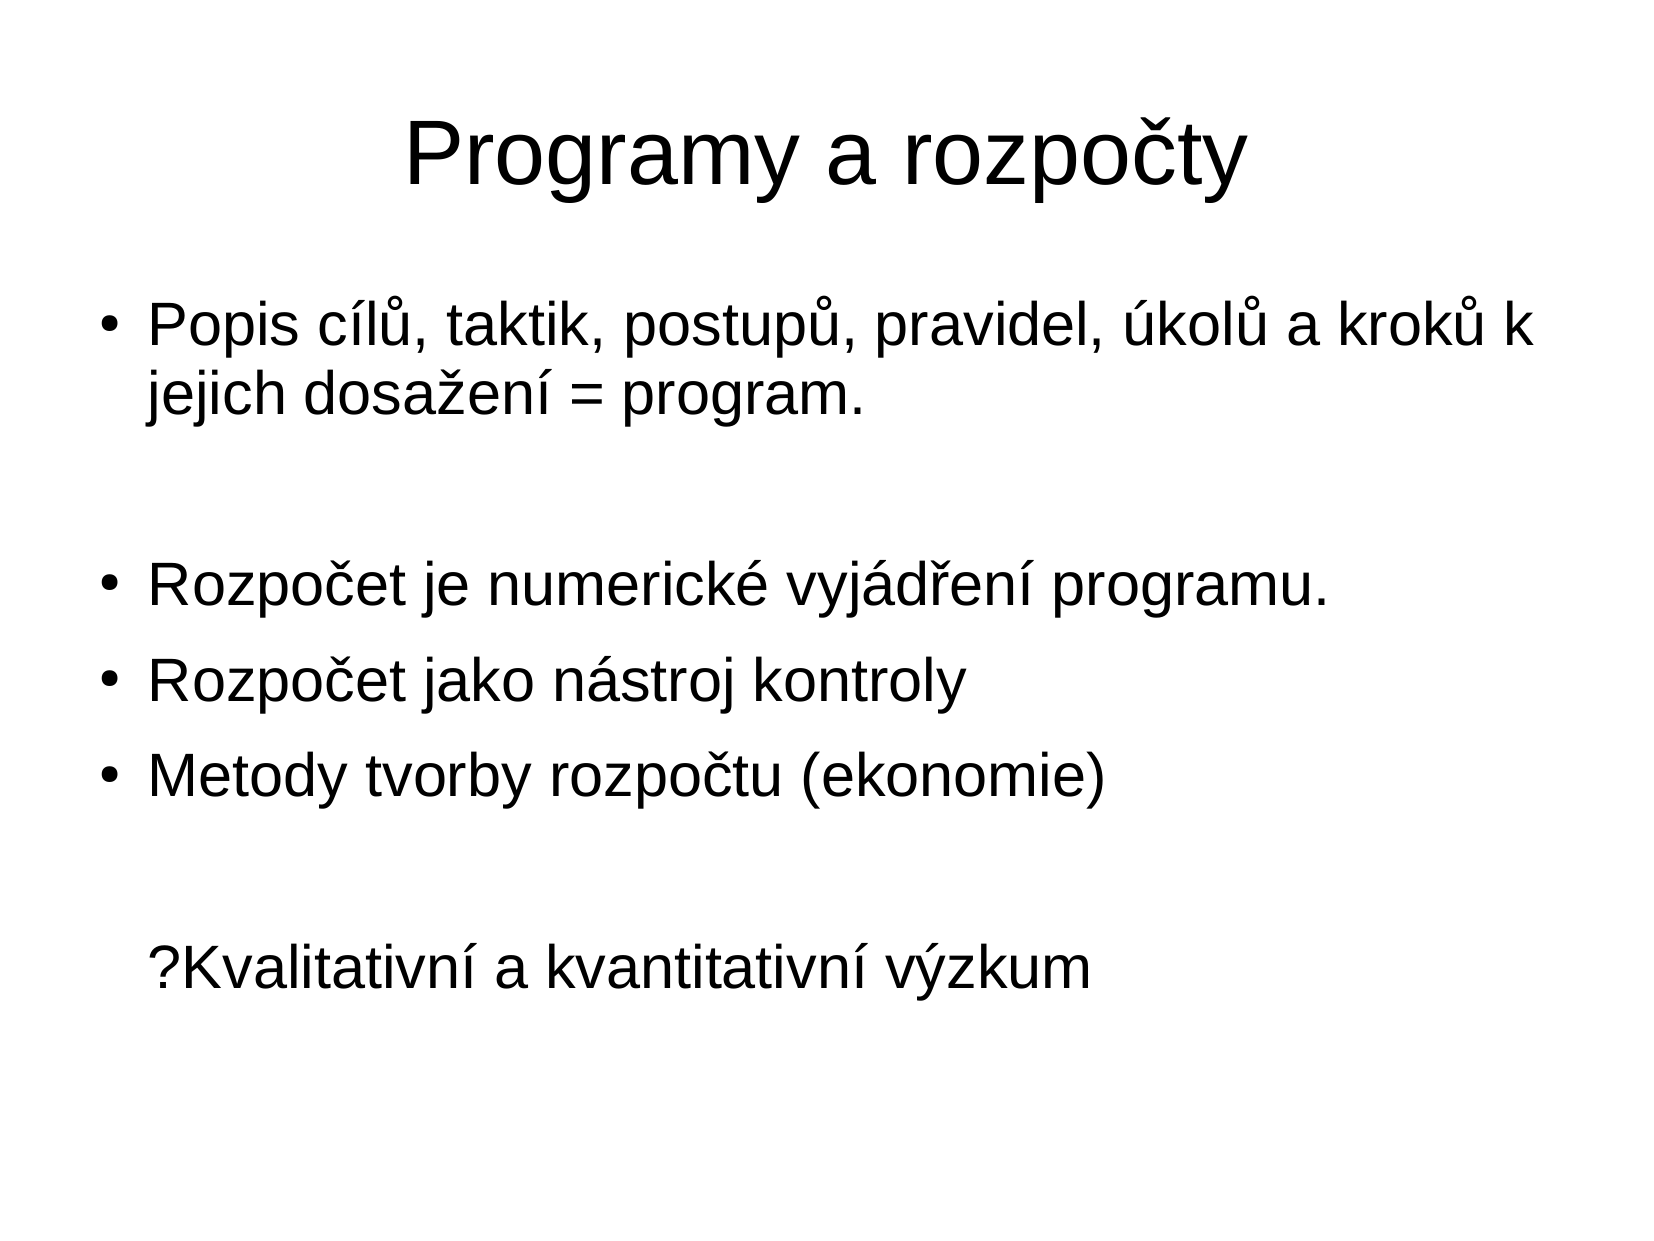

# Programy a rozpočty
Popis cílů, taktik, postupů, pravidel, úkolů a kroků k jejich dosažení = program.
Rozpočet je numerické vyjádření programu.
Rozpočet jako nástroj kontroly
Metody tvorby rozpočtu (ekonomie)
?Kvalitativní a kvantitativní výzkum